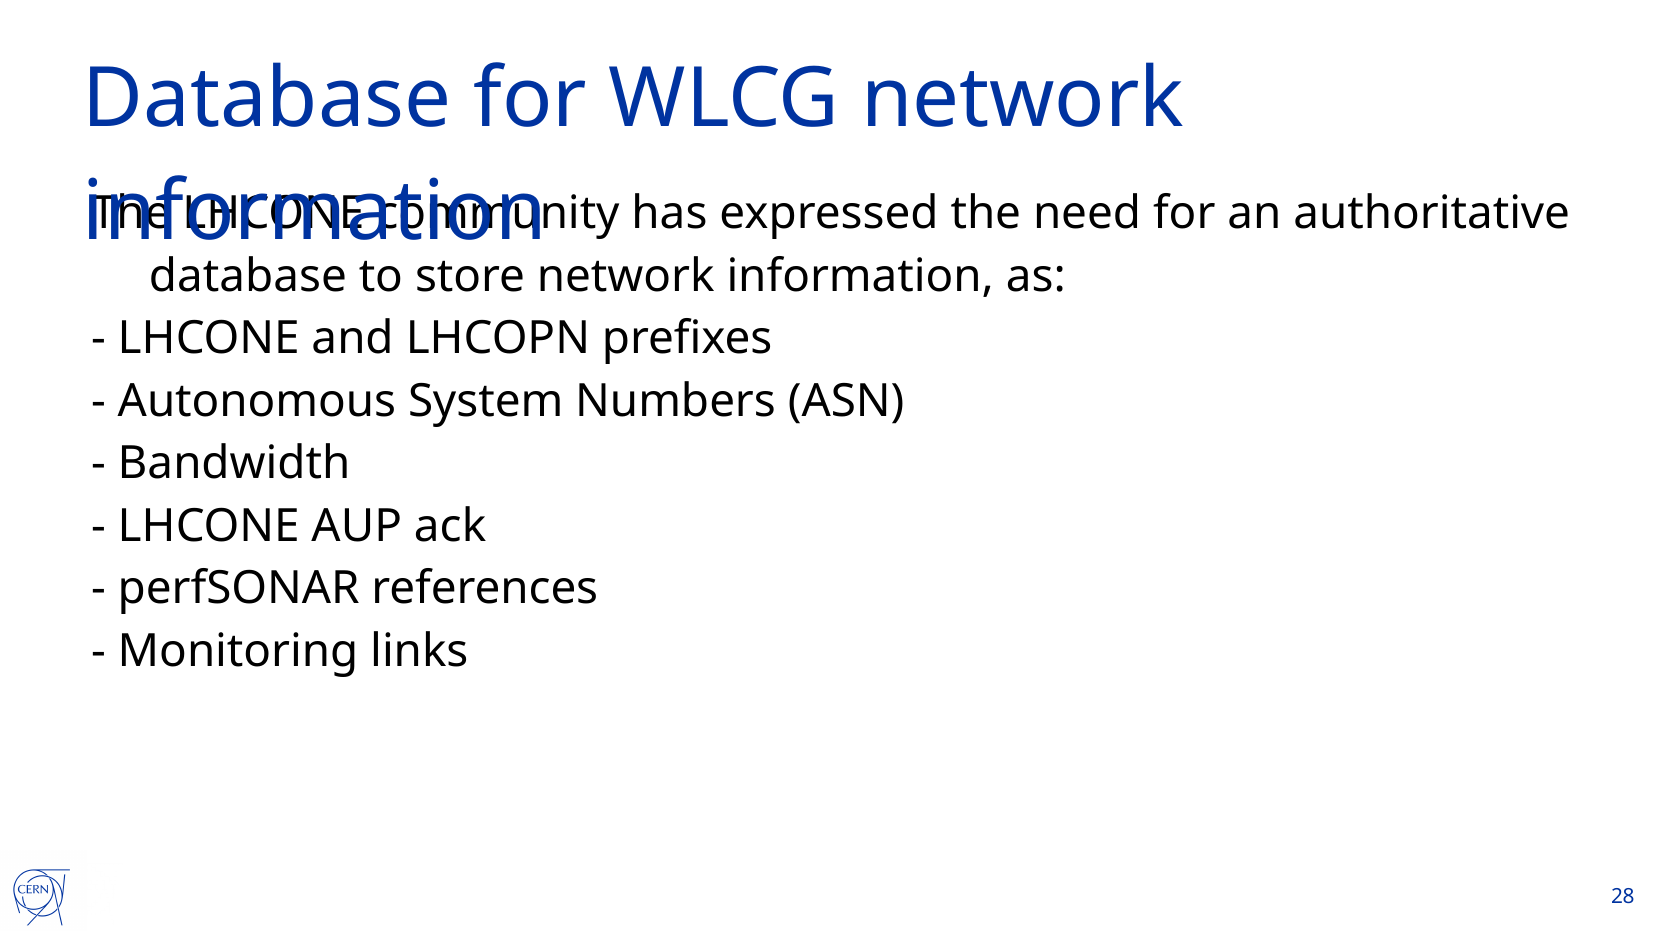

# Database for WLCG network information
The LHCONE community has expressed the need for an authoritative database to store network information, as:
- LHCONE and LHCOPN prefixes
- Autonomous System Numbers (ASN)
- Bandwidth
- LHCONE AUP ack
- perfSONAR references
- Monitoring links